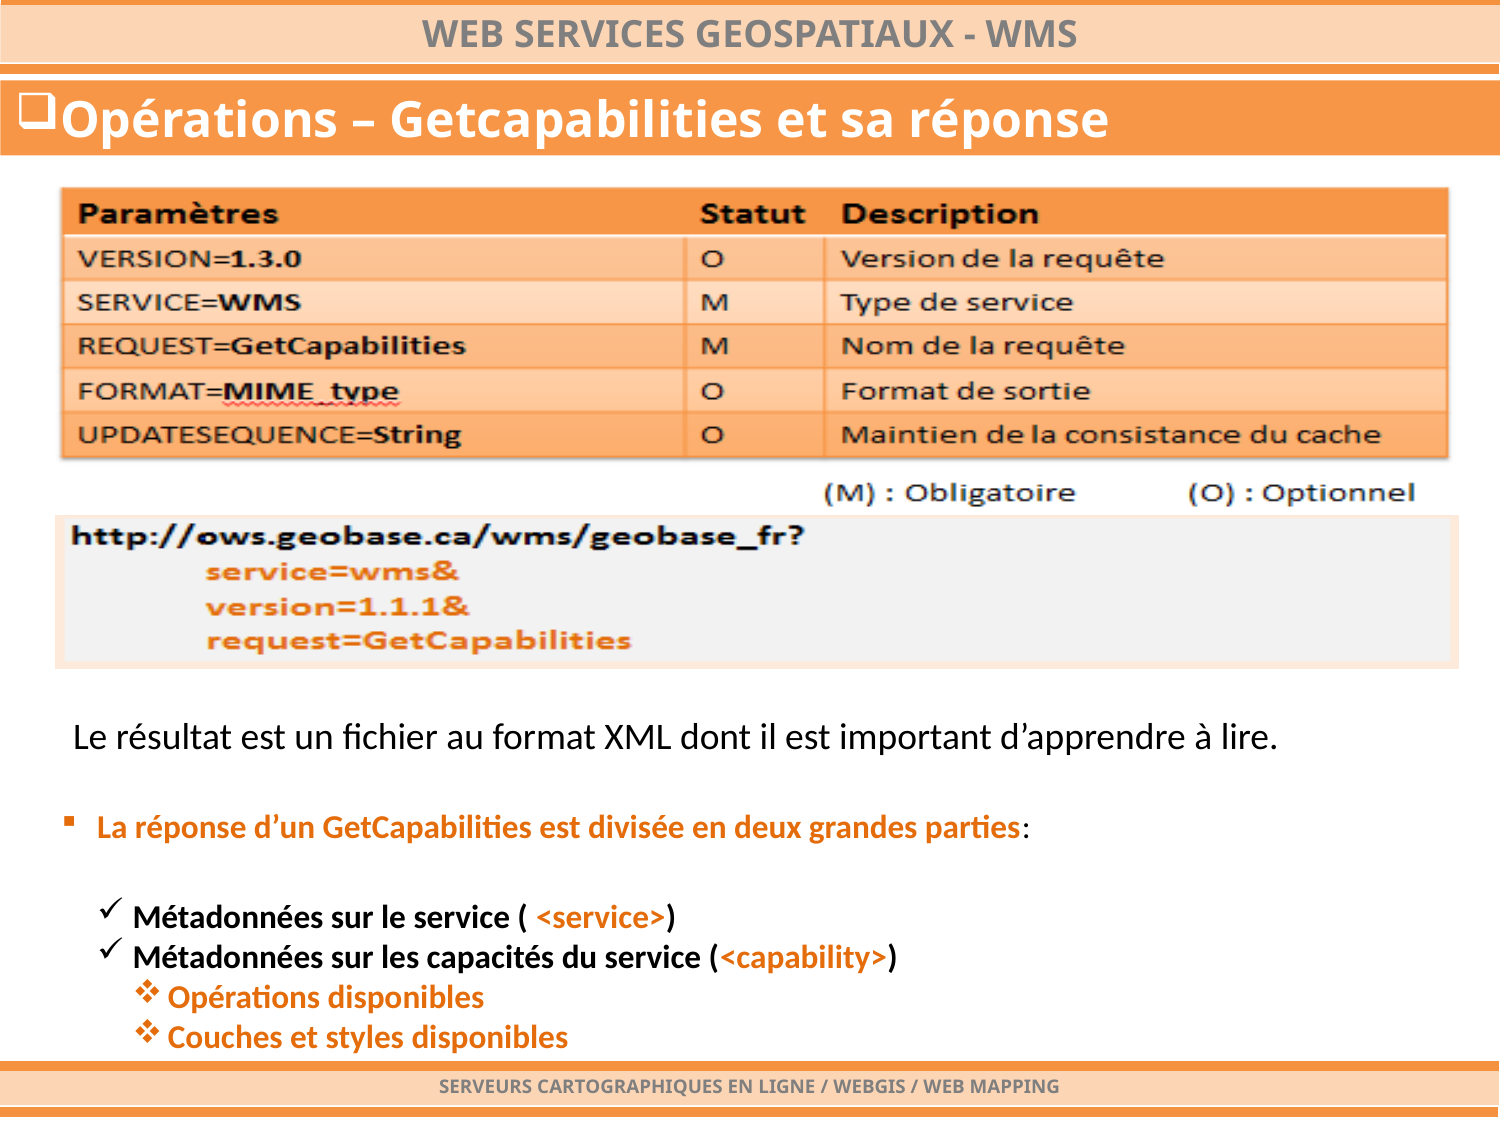

WEB SERVICES GEOSPATIAUX - WMS
Opérations – Getcapabilities et sa réponse
Le résultat est un fichier au format XML dont il est important d’apprendre à lire.
La réponse d’un GetCapabilities est divisée en deux grandes parties:
Métadonnées sur le service ( <service>)
Métadonnées sur les capacités du service (<capability>)
Opérations disponibles
Couches et styles disponibles
SERVEURS CARTOGRAPHIQUES EN LIGNE / WEBGIS / WEB MAPPING